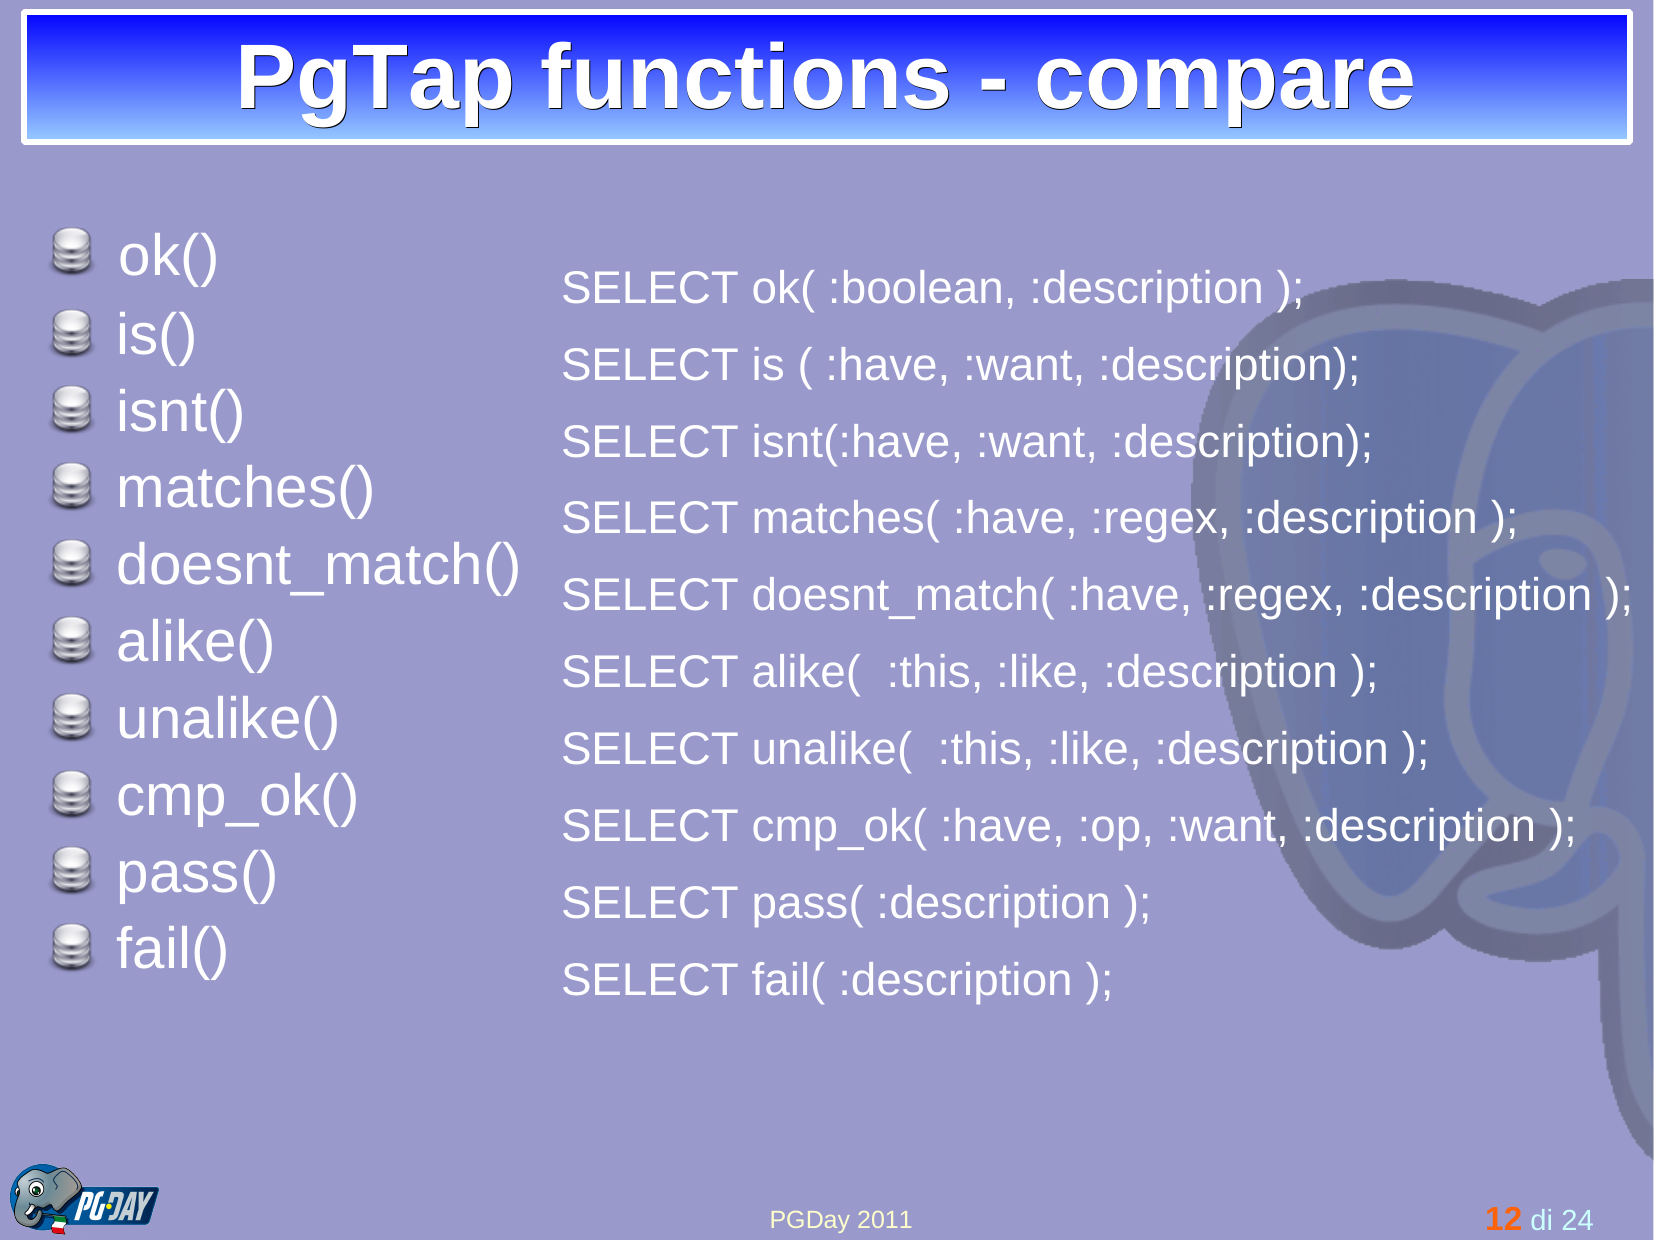

# PgTap functions - compare
 ok()
 is()
 isnt()
 matches()
 doesnt_match()
 alike()
 unalike()
 cmp_ok()
 pass()
 fail()
SELECT ok( :boolean, :description );
SELECT is ( :have, :want, :description);
SELECT isnt(:have, :want, :description);
SELECT matches( :have, :regex, :description );
SELECT doesnt_match( :have, :regex, :description );
SELECT alike( :this, :like, :description );
SELECT unalike( :this, :like, :description );
SELECT cmp_ok( :have, :op, :want, :description );
SELECT pass( :description );
SELECT fail( :description );